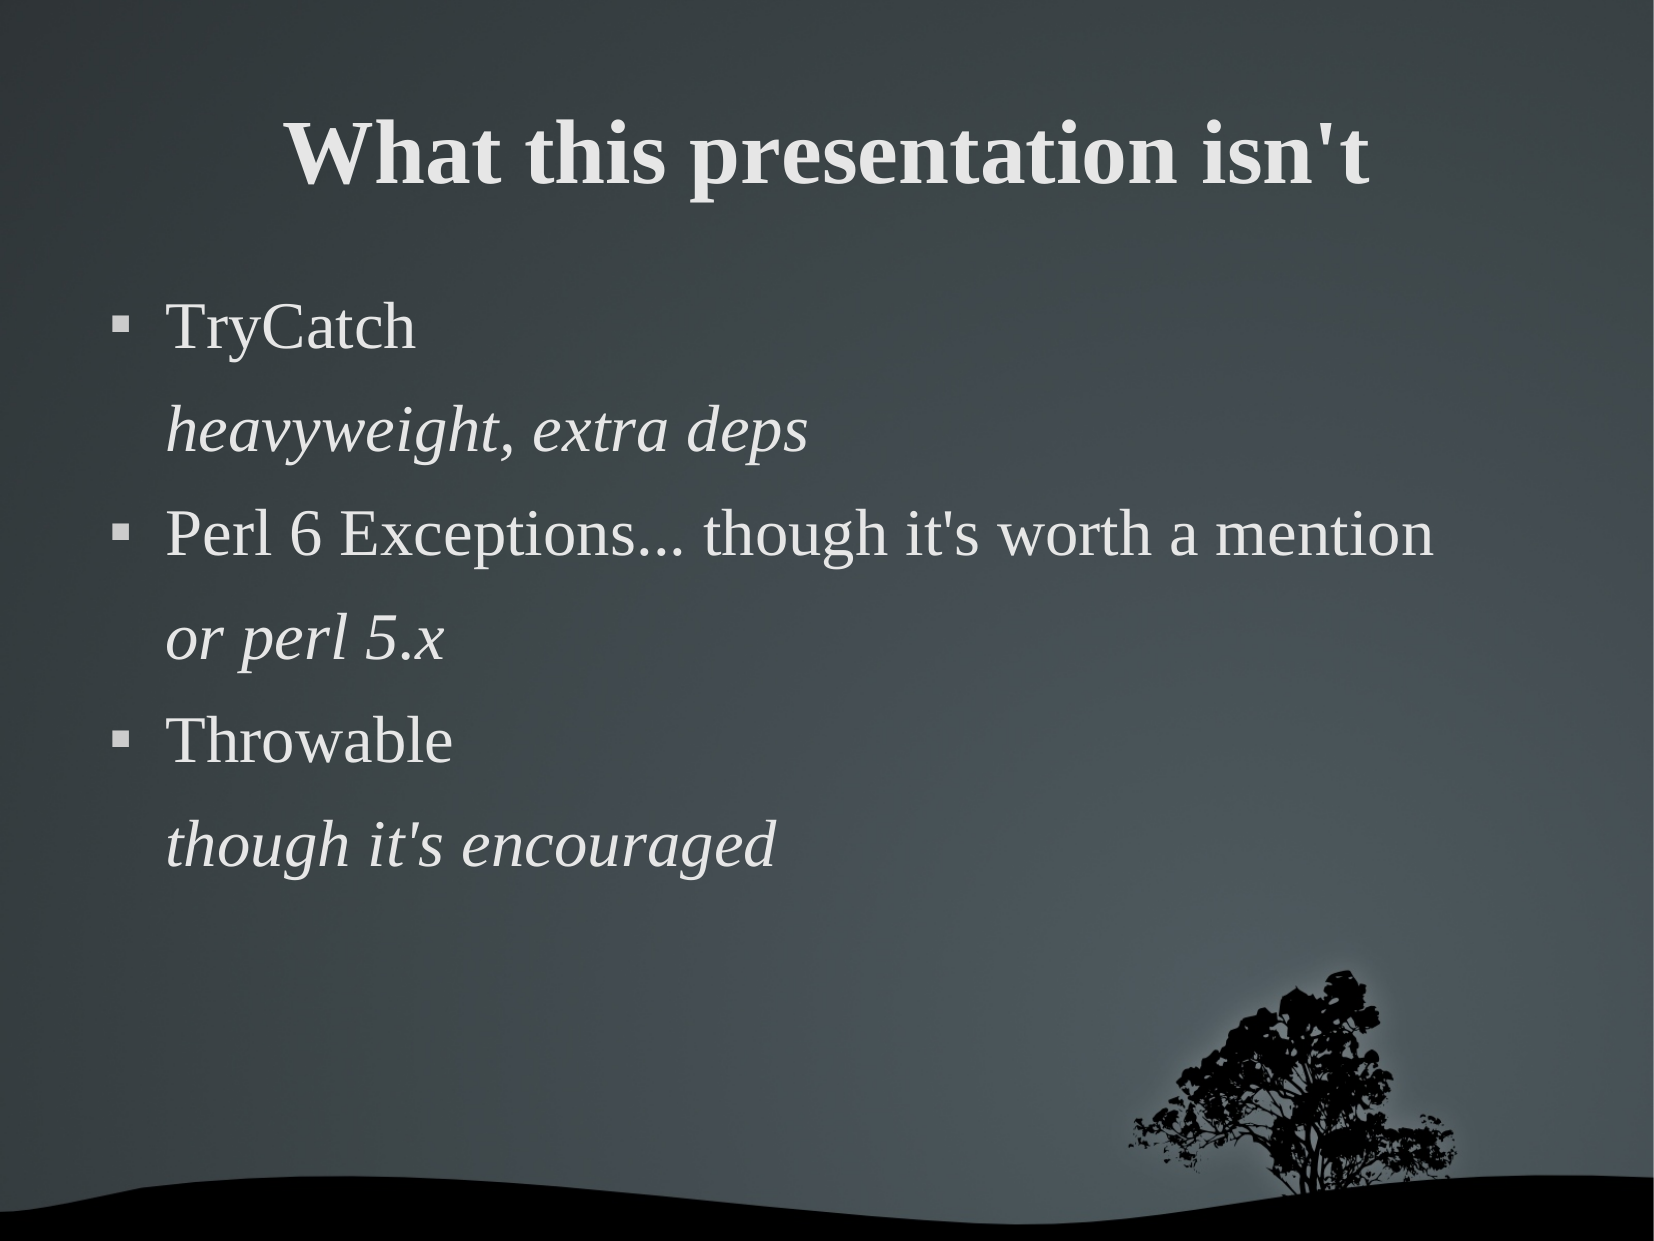

# What this presentation isn't
TryCatch
heavyweight, extra deps
Perl 6 Exceptions... though it's worth a mention
or perl 5.x
Throwable
though it's encouraged